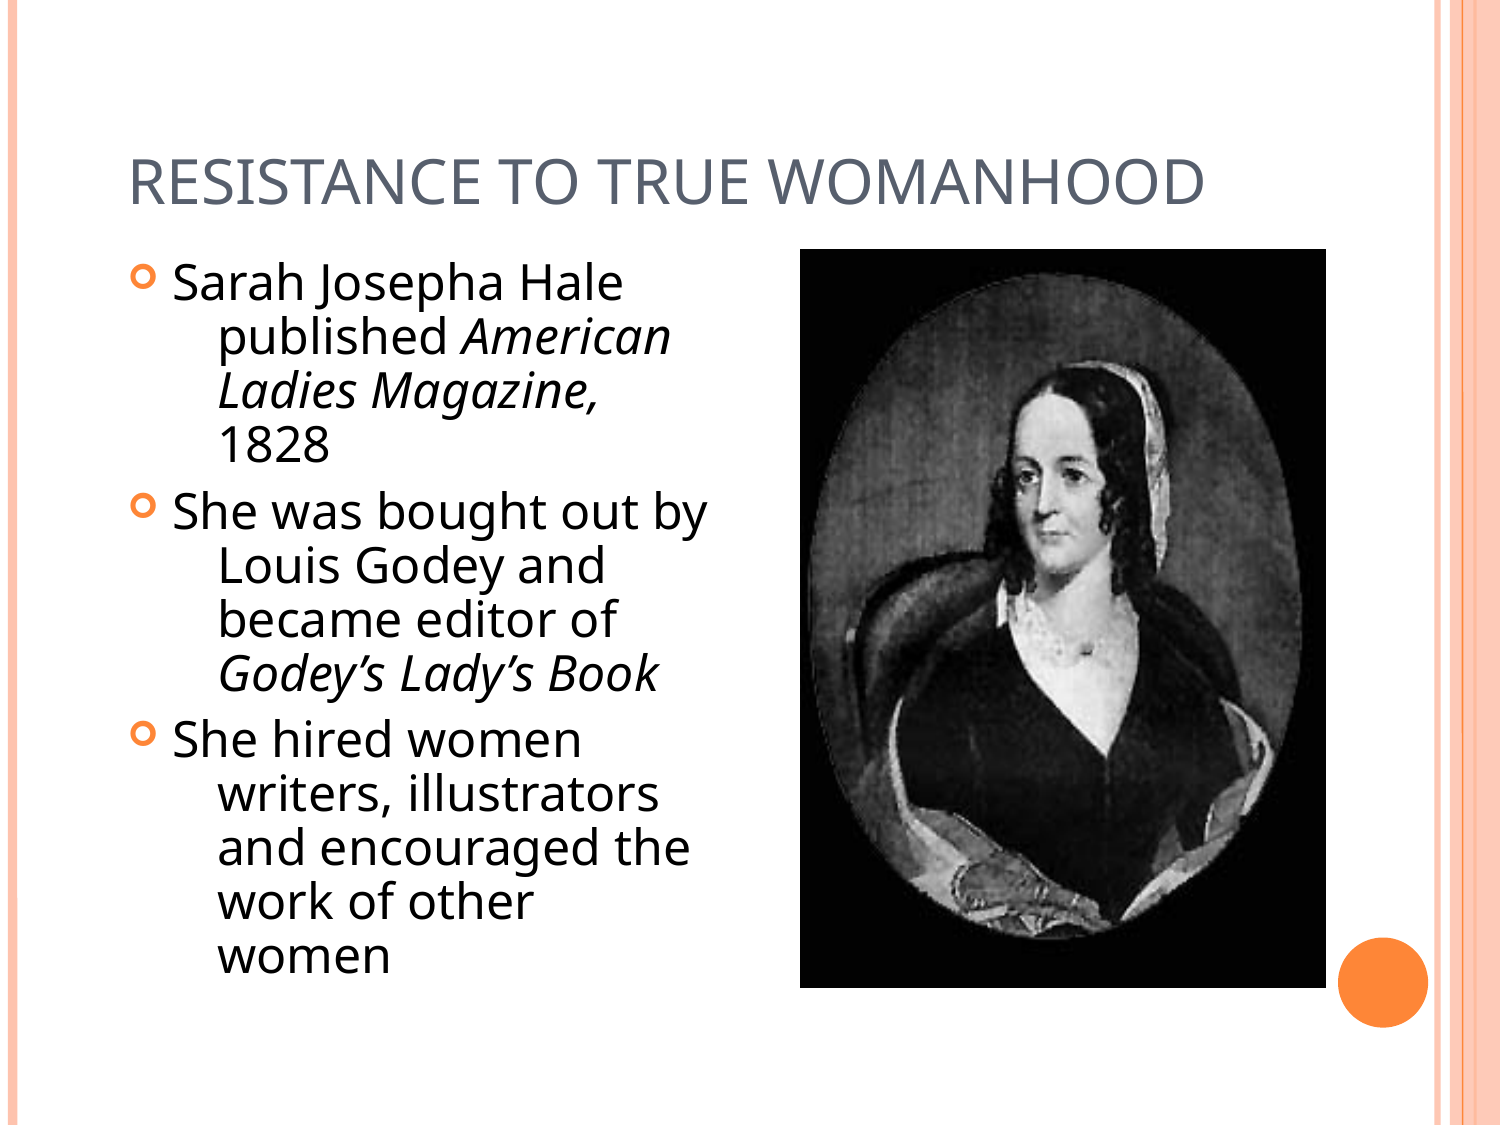

# Resistance to True Womanhood
Sarah Josepha Hale published American Ladies Magazine, 1828
She was bought out by Louis Godey and became editor of Godey’s Lady’s Book
She hired women writers, illustrators and encouraged the work of other women